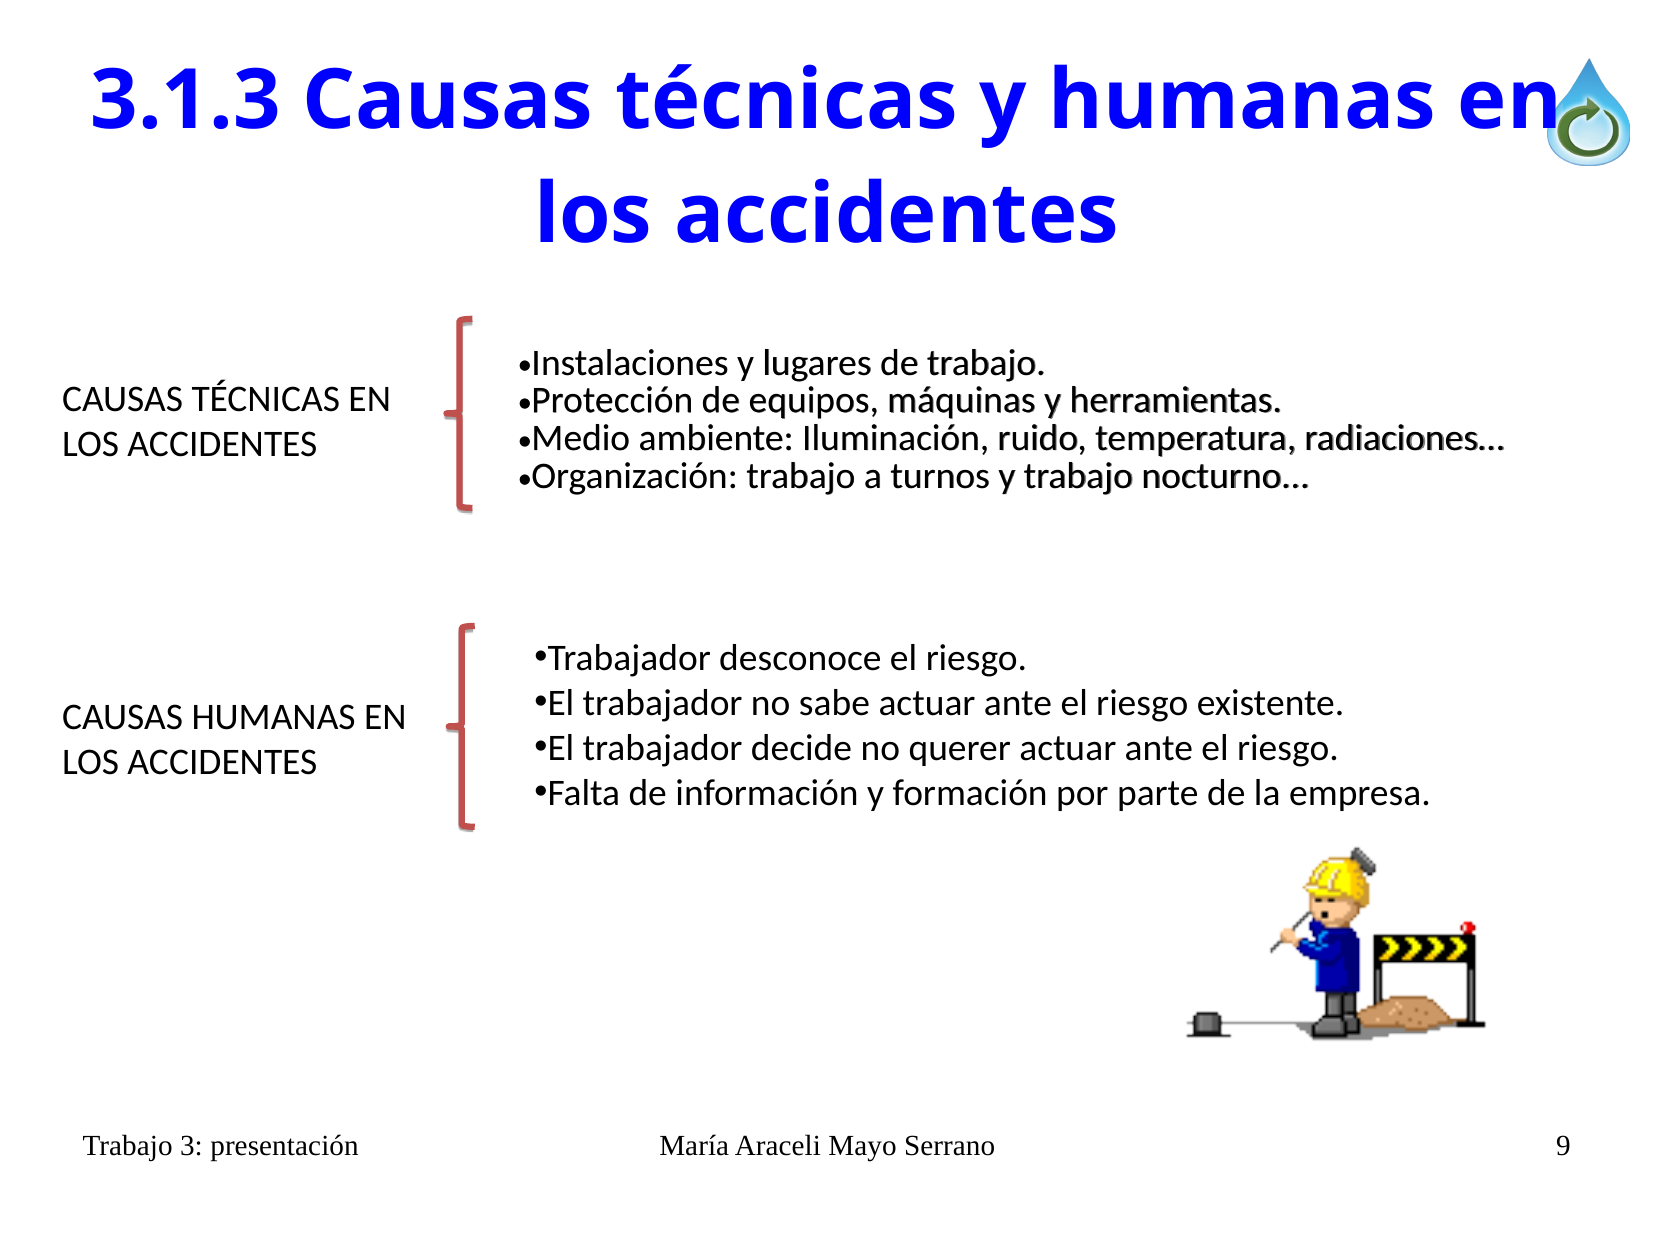

# 3.1.3 Causas técnicas y humanas en los accidentes
Instalaciones y lugares de trabajo.
Protección de equipos, máquinas y herramientas.
Medio ambiente: Iluminación, ruido, temperatura, radiaciones…
Organización: trabajo a turnos y trabajo nocturno...
CAUSAS TÉCNICAS EN LOS ACCIDENTES
Trabajador desconoce el riesgo.
El trabajador no sabe actuar ante el riesgo existente.
El trabajador decide no querer actuar ante el riesgo.
Falta de información y formación por parte de la empresa.
CAUSAS HUMANAS EN LOS ACCIDENTES
Trabajo 3: presentación
María Araceli Mayo Serrano
9